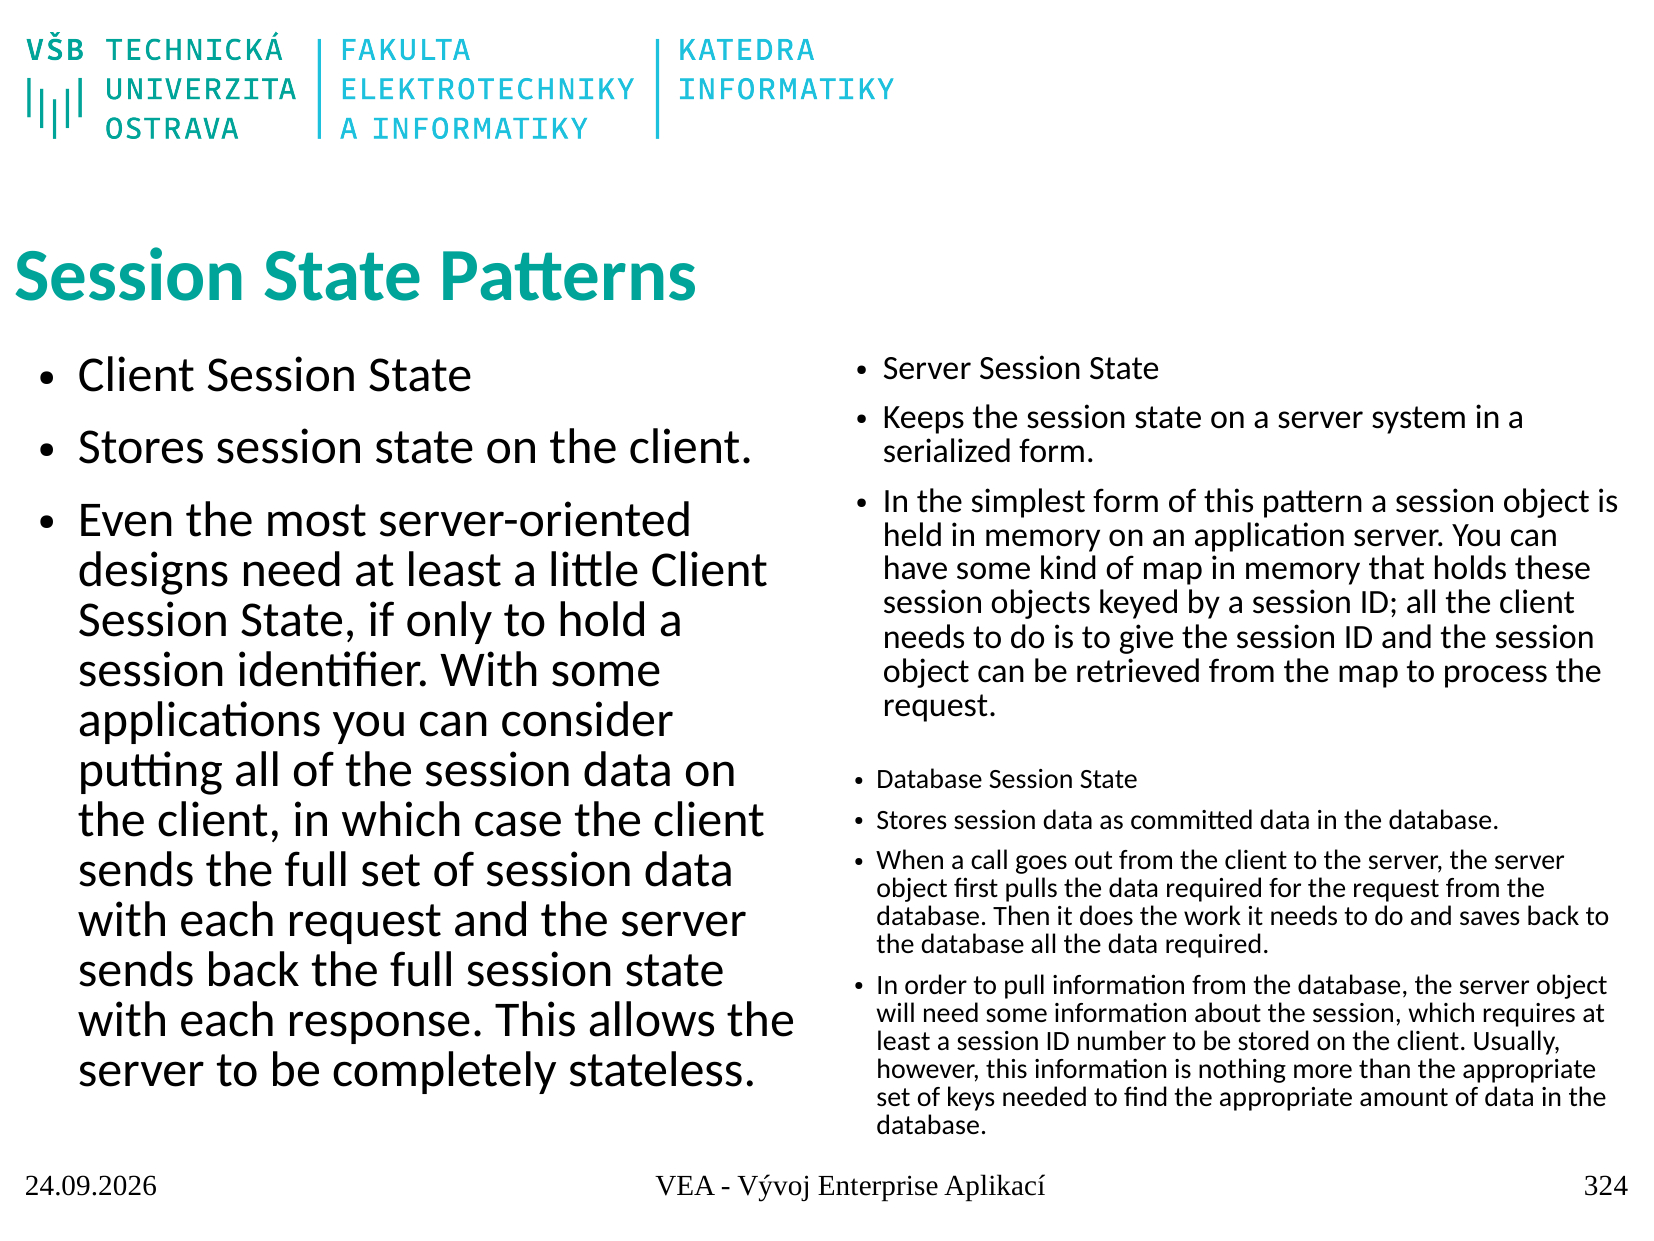

# Session State Patterns
Client Session State
Stores session state on the client.
Even the most server-oriented designs need at least a little Client Session State, if only to hold a session identifier. With some applications you can consider putting all of the session data on the client, in which case the client sends the full set of session data with each request and the server sends back the full session state with each response. This allows the server to be completely stateless.
Server Session State
Keeps the session state on a server system in a serialized form.
In the simplest form of this pattern a session object is held in memory on an application server. You can have some kind of map in memory that holds these session objects keyed by a session ID; all the client needs to do is to give the session ID and the session object can be retrieved from the map to process the request.
Database Session State
Stores session data as committed data in the database.
When a call goes out from the client to the server, the server object first pulls the data required for the request from the database. Then it does the work it needs to do and saves back to the database all the data required.
In order to pull information from the database, the server object will need some information about the session, which requires at least a session ID number to be stored on the client. Usually, however, this information is nothing more than the appropriate set of keys needed to find the appropriate amount of data in the database.
VEA - Vývoj Enterprise Aplikací
324